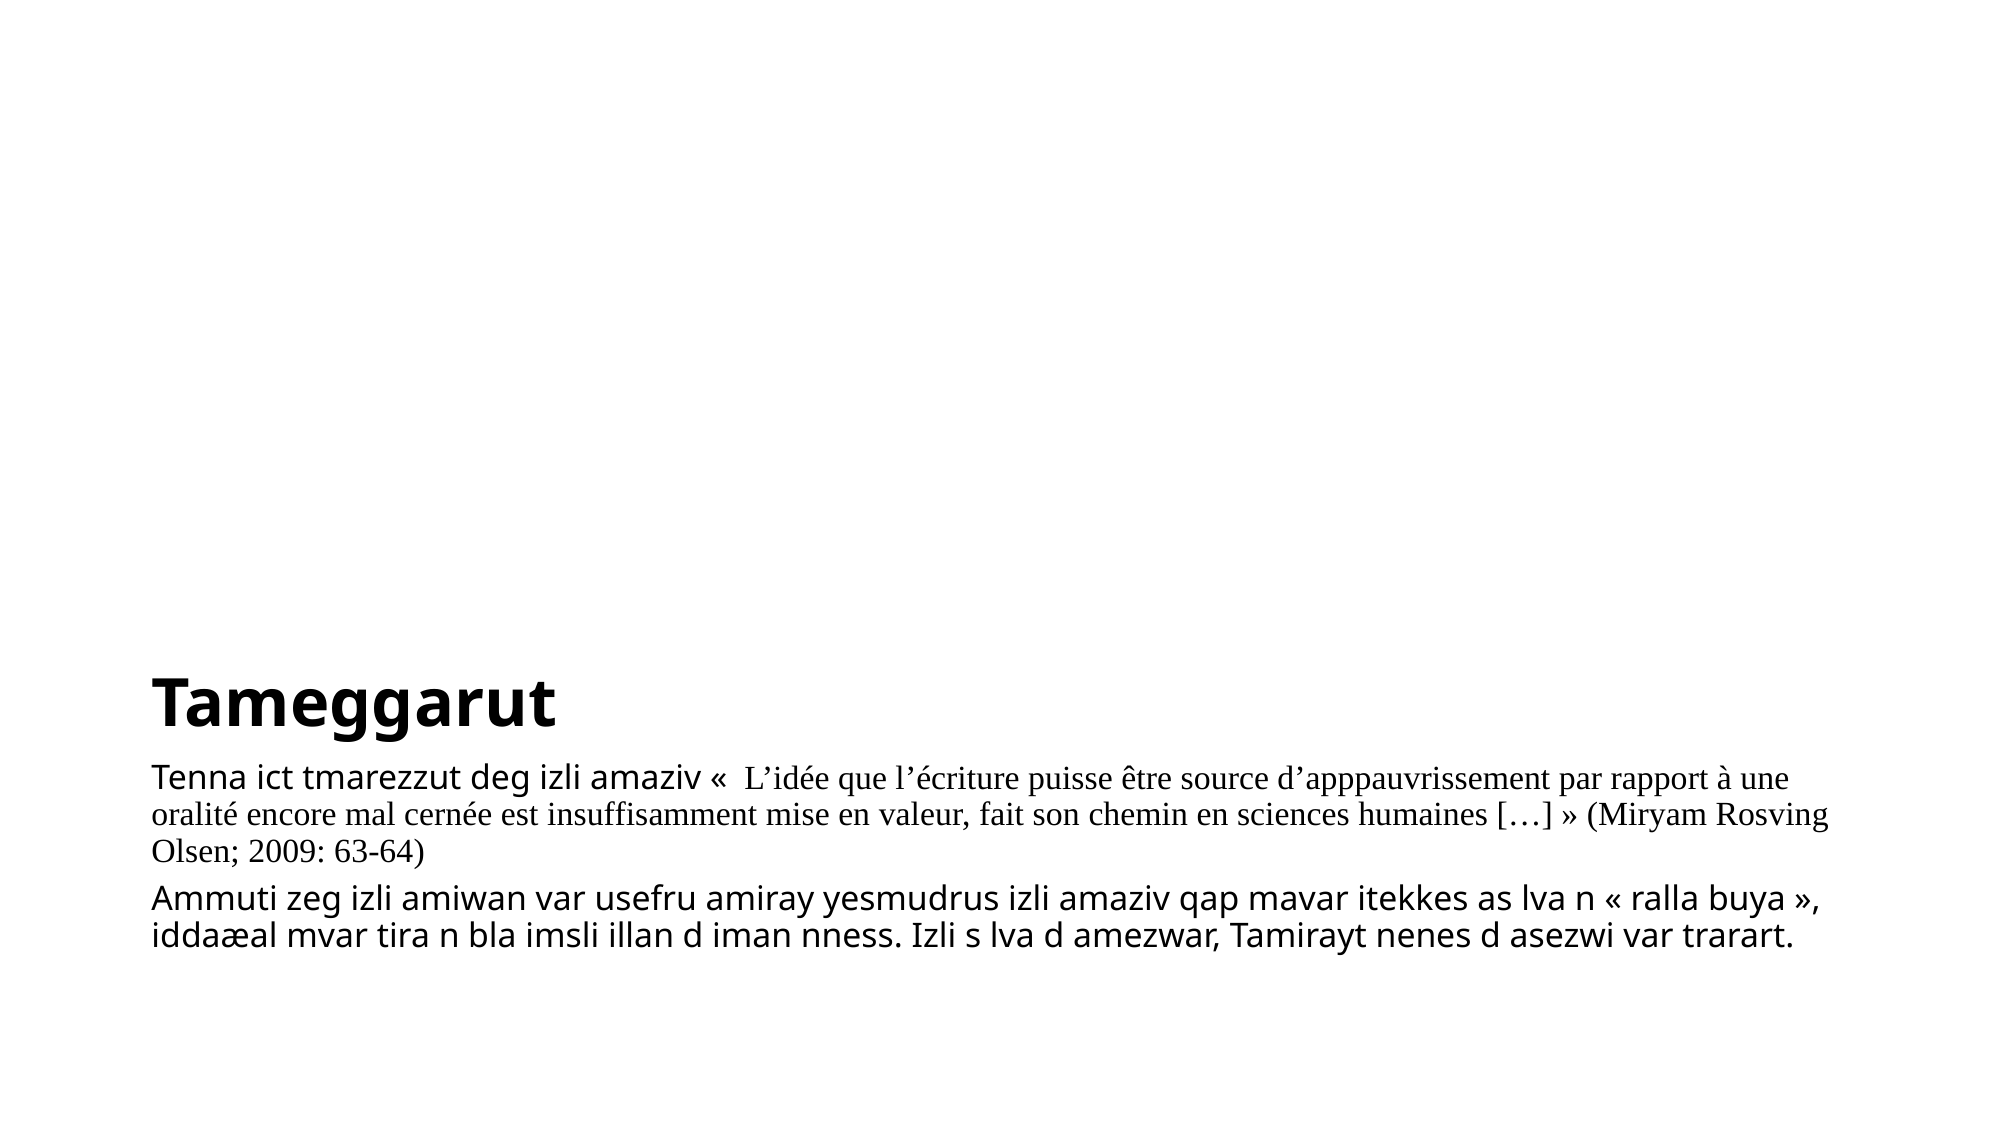

# Tameggarut
Tenna ict tmarezzut deg izli amaziv «  L’idée que l’écriture puisse être source d’apppauvrissement par rapport à une oralité encore mal cernée est insuffisamment mise en valeur, fait son chemin en sciences humaines […] » (Miryam Rosving Olsen; 2009: 63-64)
Ammuti zeg izli amiwan var usefru amiray yesmudrus izli amaziv qap mavar itekkes as lva n « ralla buya », iddaæal mvar tira n bla imsli illan d iman nness. Izli s lva d amezwar, Tamirayt nenes d asezwi var trarart.